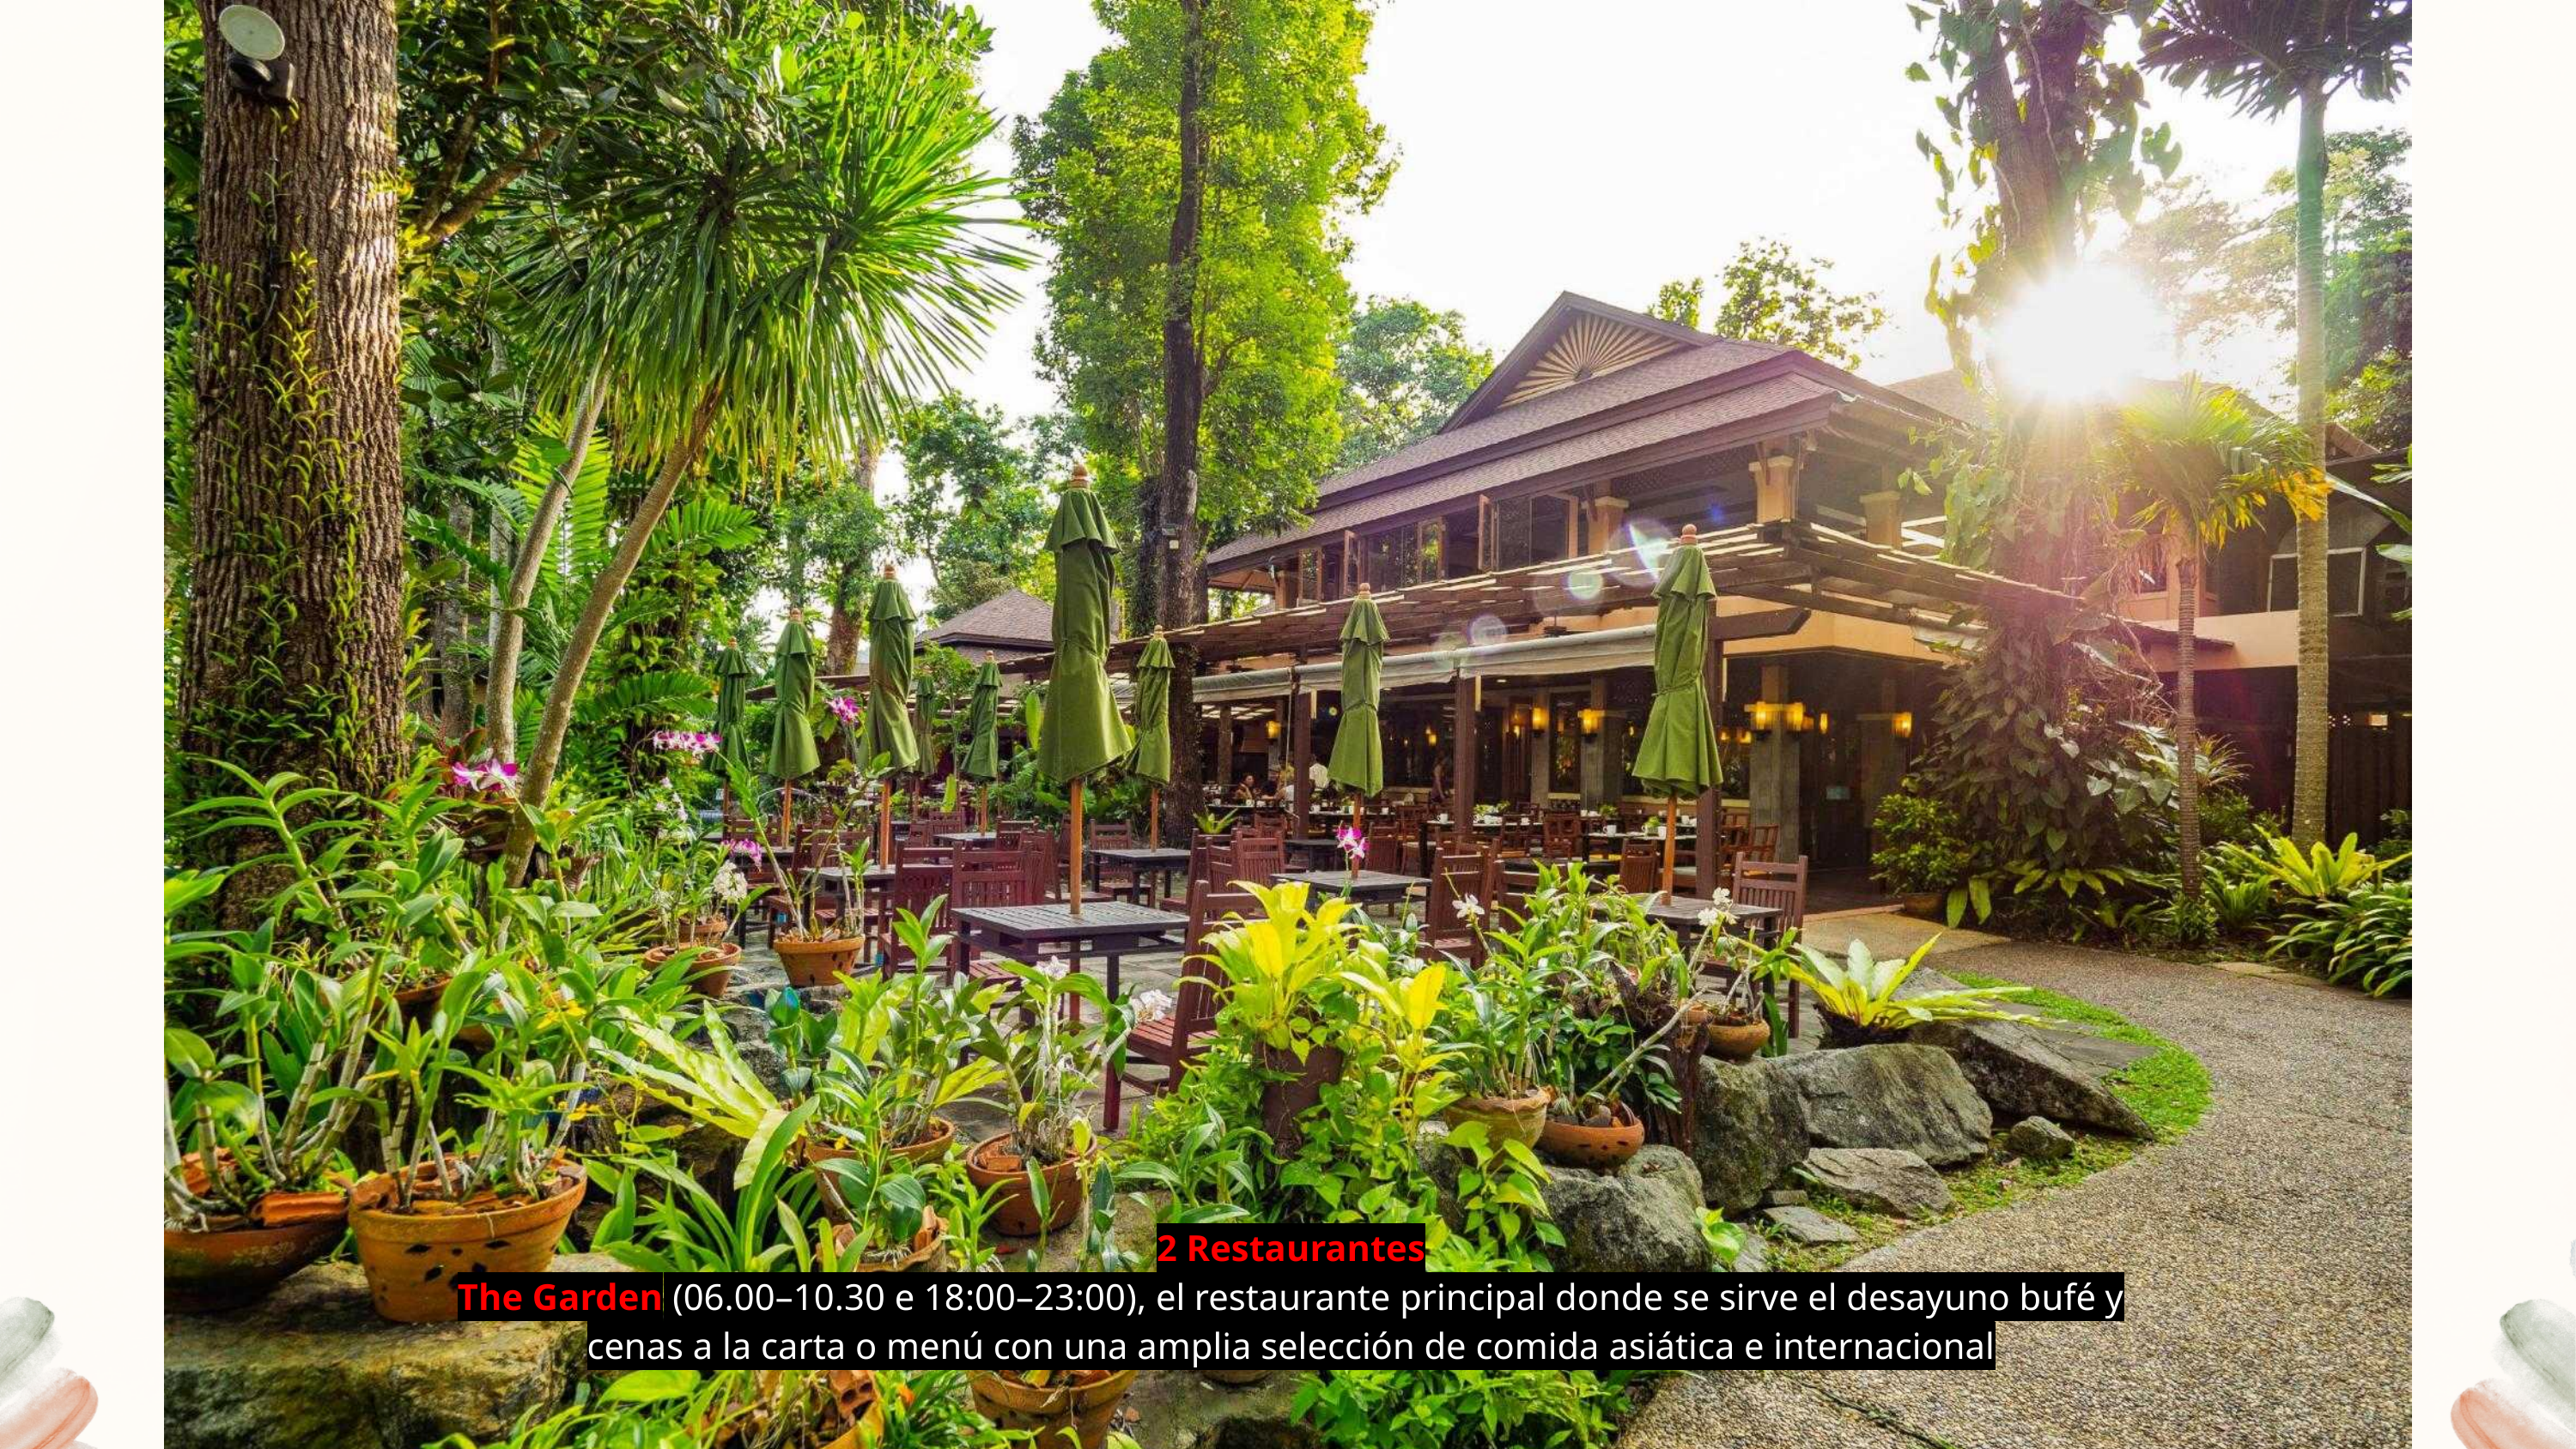

2 Restaurantes
The Garden (06.00–10.30 e 18:00–23:00), el restaurante principal donde se sirve el desayuno bufé y cenas a la carta o menú con una amplia selección de comida asiática e internacional